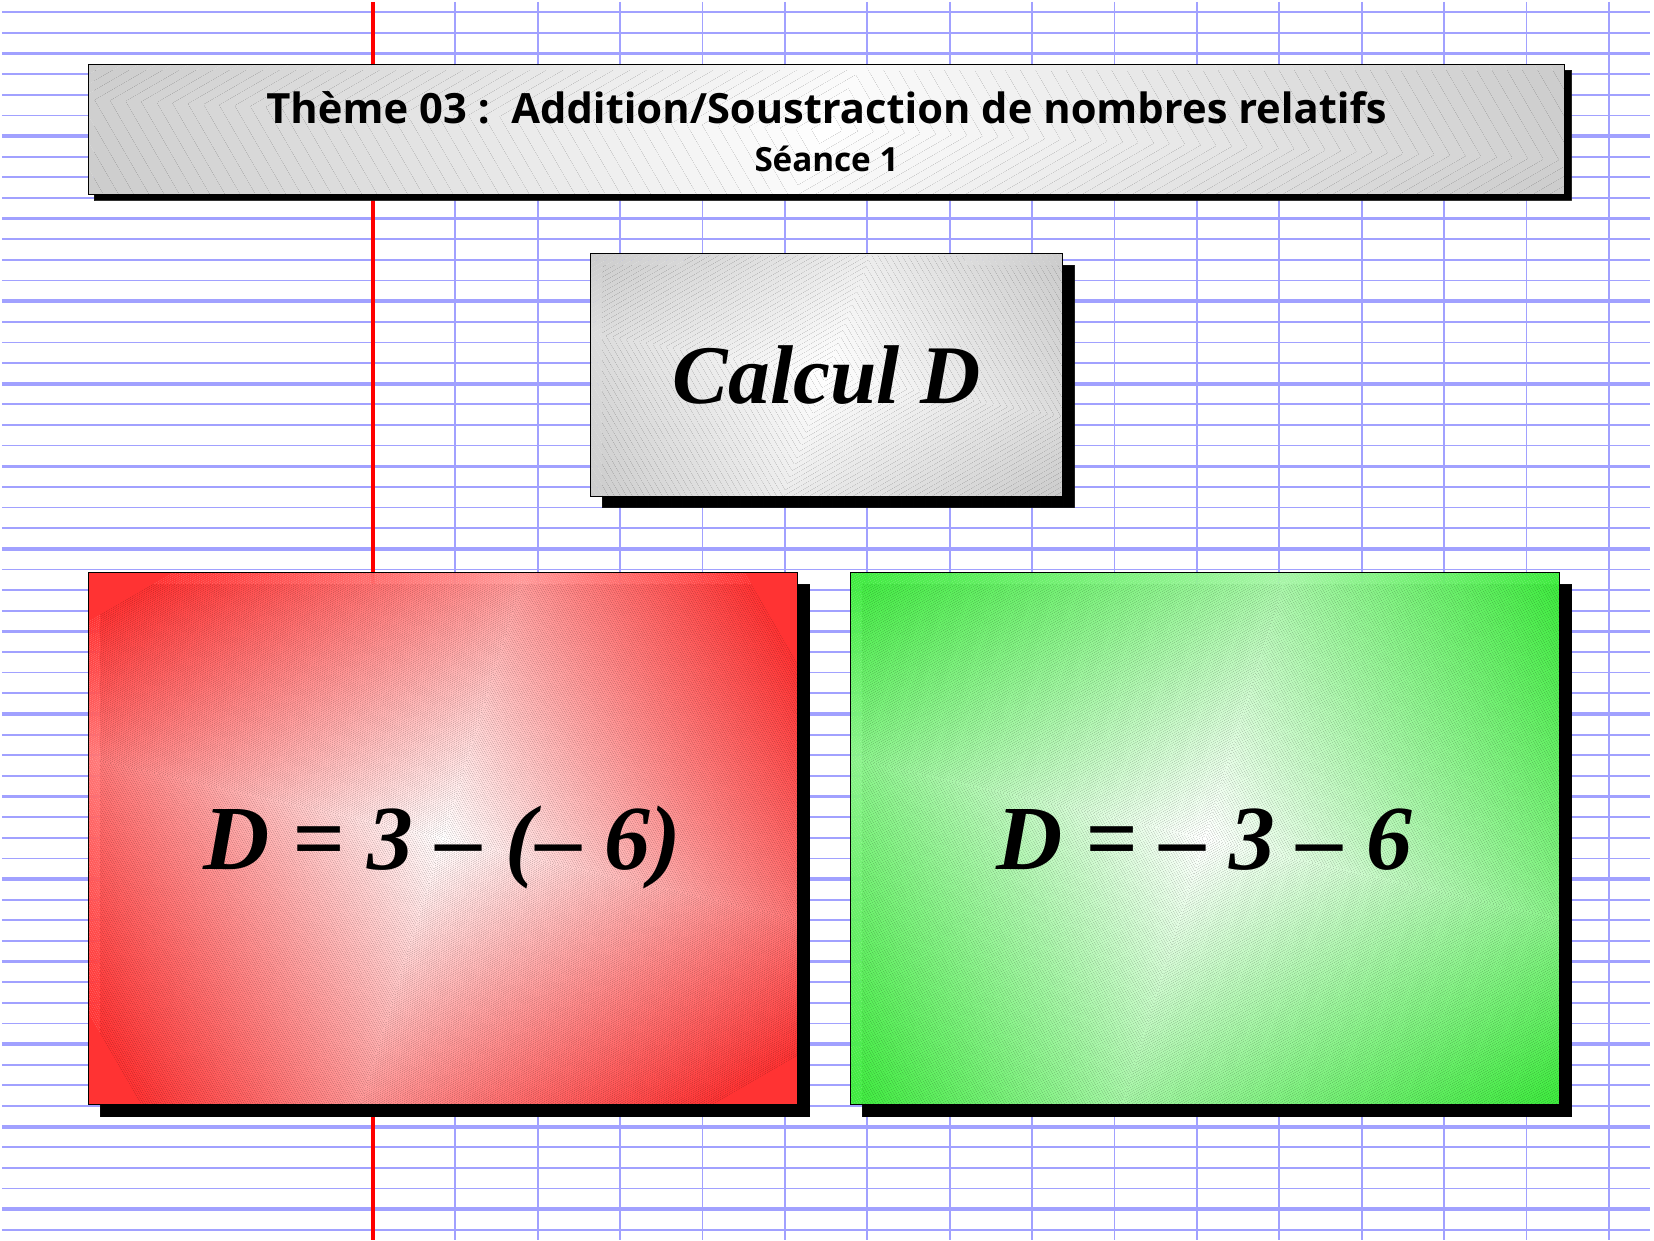

Thème 03 : Addition/Soustraction de nombres relatifs
Séance 1
Calcul D
10
11
12
13
14
15
9
0
1
2
3
4
5
6
7
8
D = 3 – (– 6)
D = – 3 – 6